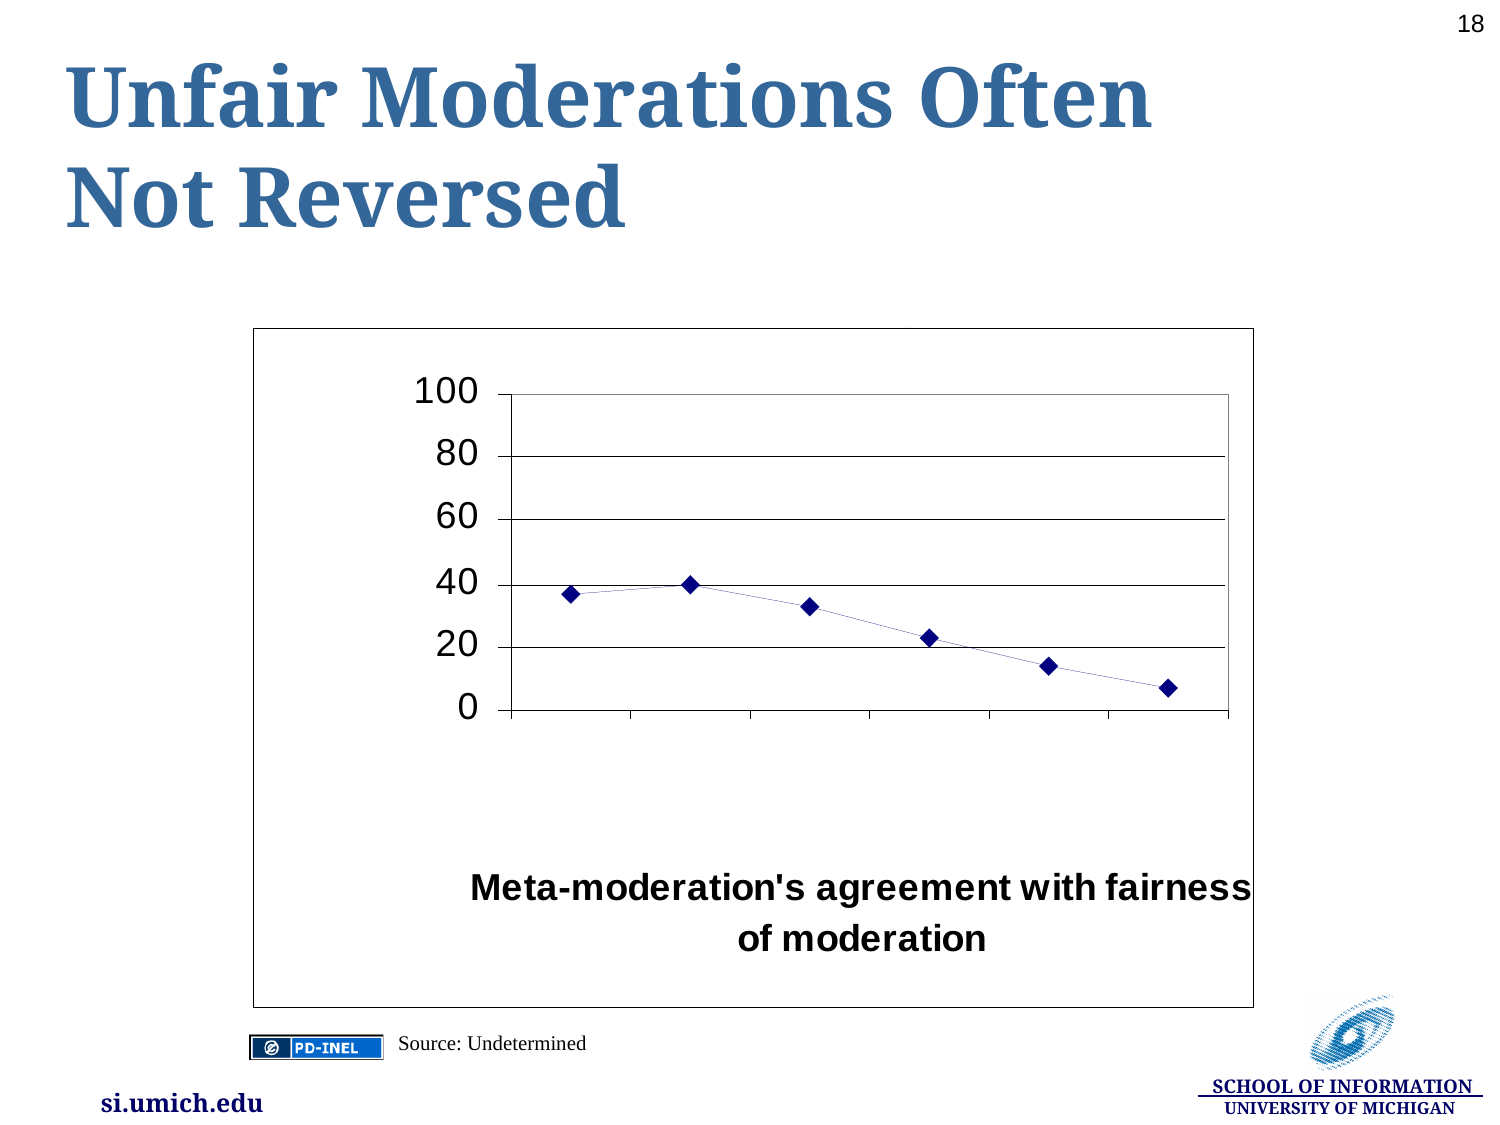

# Unfair Moderations Often Not Reversed
Source: Undetermined